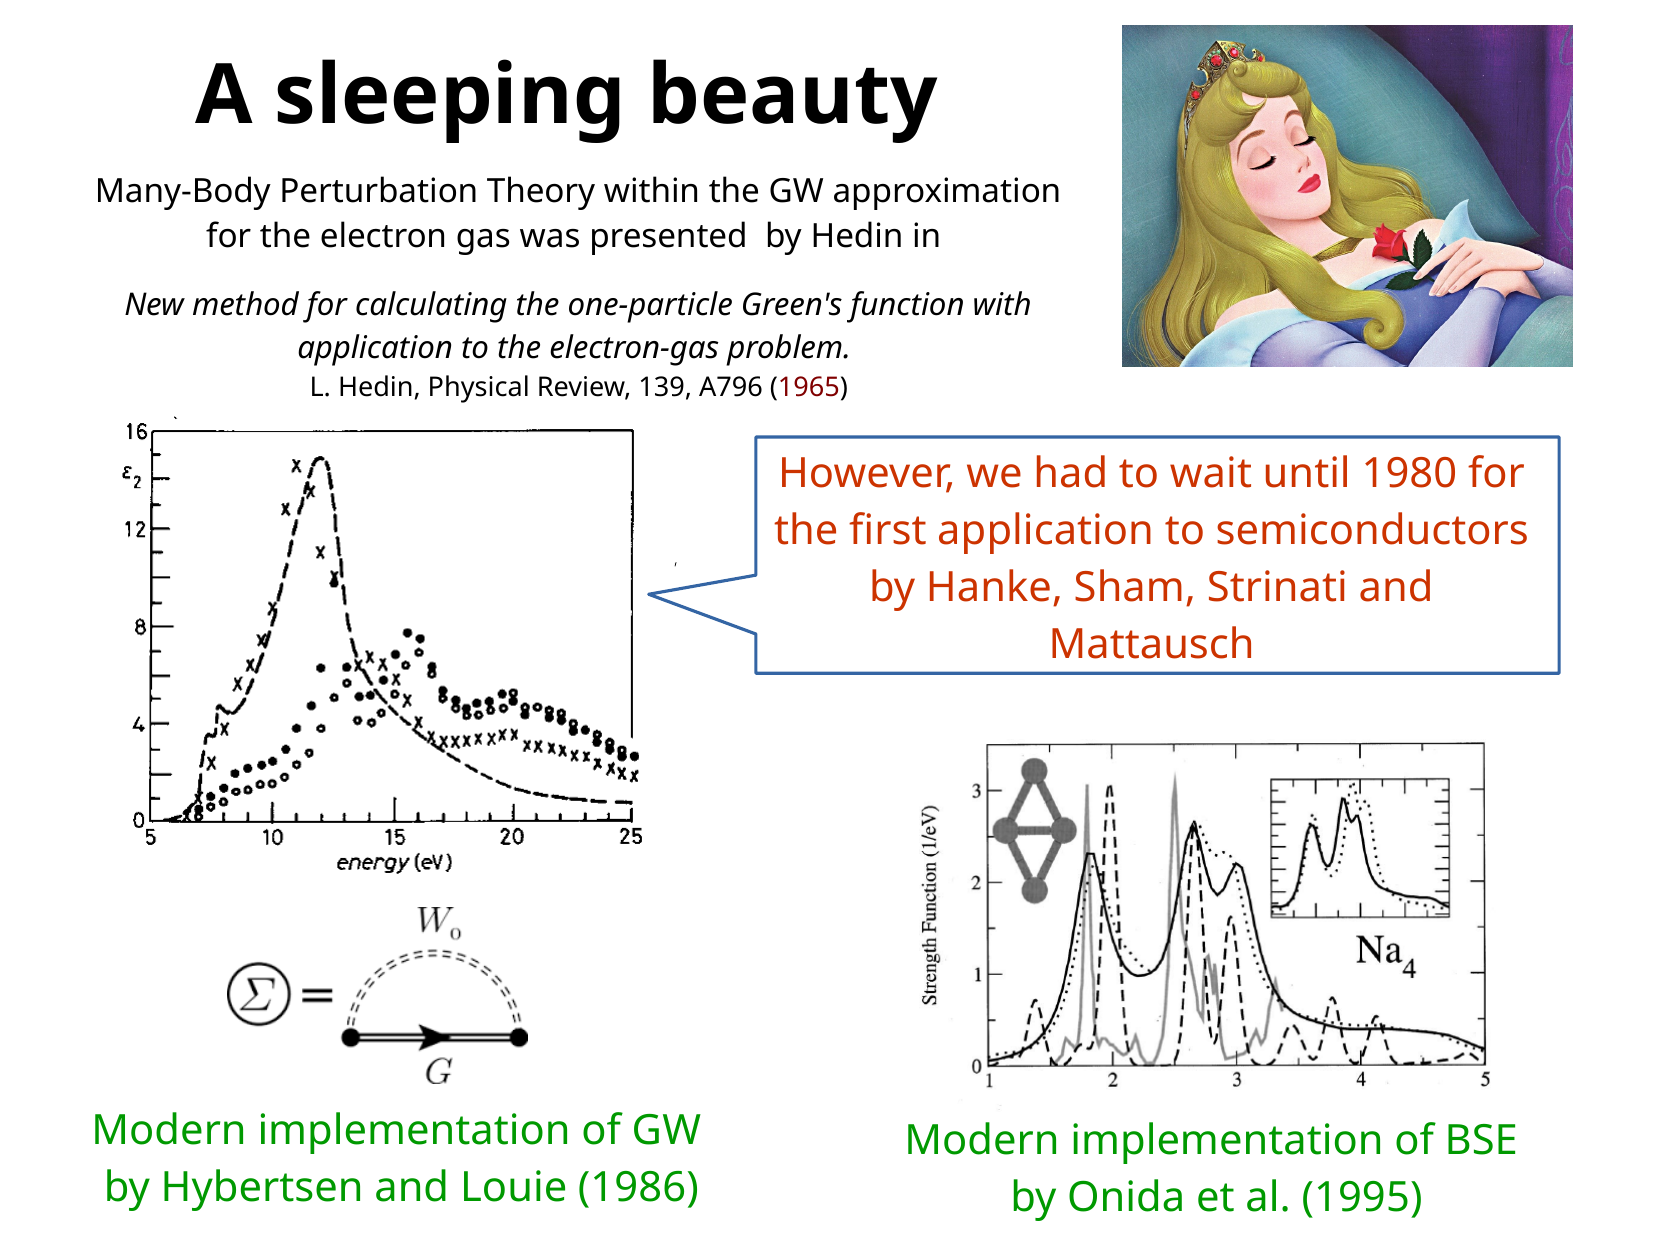

# A sleeping beauty
Many-Body Perturbation Theory within the GW approximation
for the electron gas was presented by Hedin in
New method for calculating the one-particle Green's function with application to the electron-gas problem.
L. Hedin, Physical Review, 139, A796 (1965)
However, we had to wait until 1980 for the first application to semiconductors
by Hanke, Sham, Strinati and Mattausch
Modern implementation of GW
by Hybertsen and Louie (1986)
Modern implementation of BSE
by Onida et al. (1995)